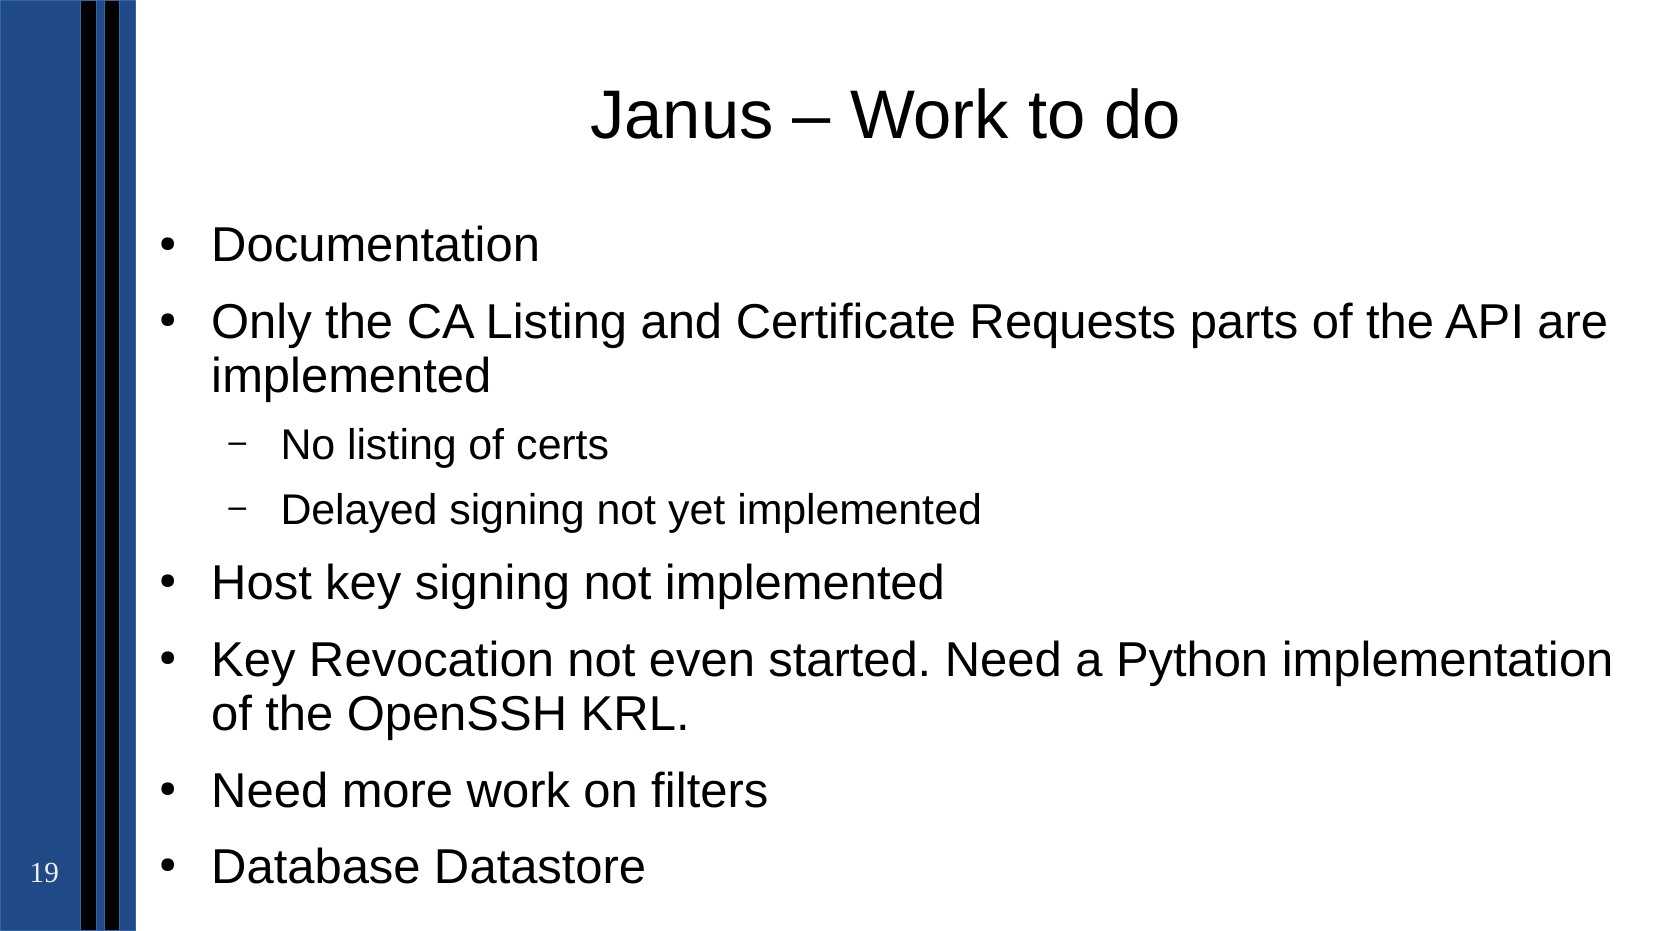

# Janus – Work to do
Documentation
Only the CA Listing and Certificate Requests parts of the API are implemented
No listing of certs
Delayed signing not yet implemented
Host key signing not implemented
Key Revocation not even started. Need a Python implementation of the OpenSSH KRL.
Need more work on filters
Database Datastore
19